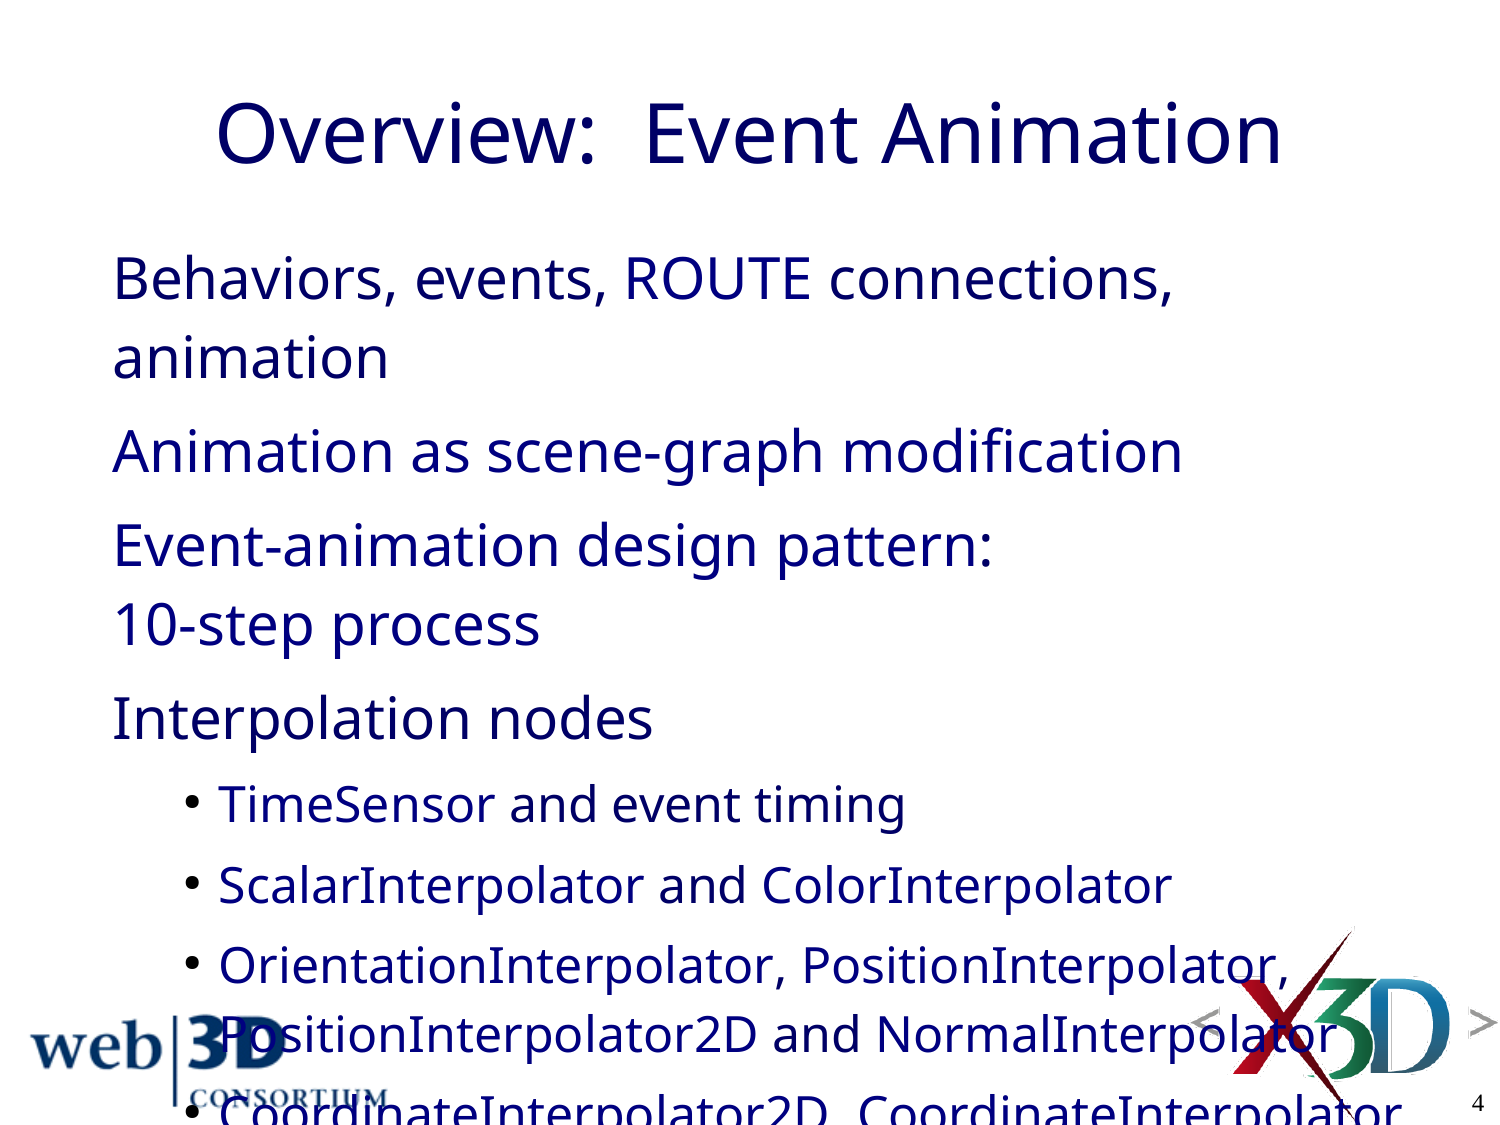

# Overview: Event Animation
Behaviors, events, ROUTE connections, animation
Animation as scene-graph modification
Event-animation design pattern: 10-step process
Interpolation nodes
TimeSensor and event timing
ScalarInterpolator and ColorInterpolator
OrientationInterpolator, PositionInterpolator, PositionInterpolator2D and NormalInterpolator
CoordinateInterpolator2D, CoordinateInterpolator